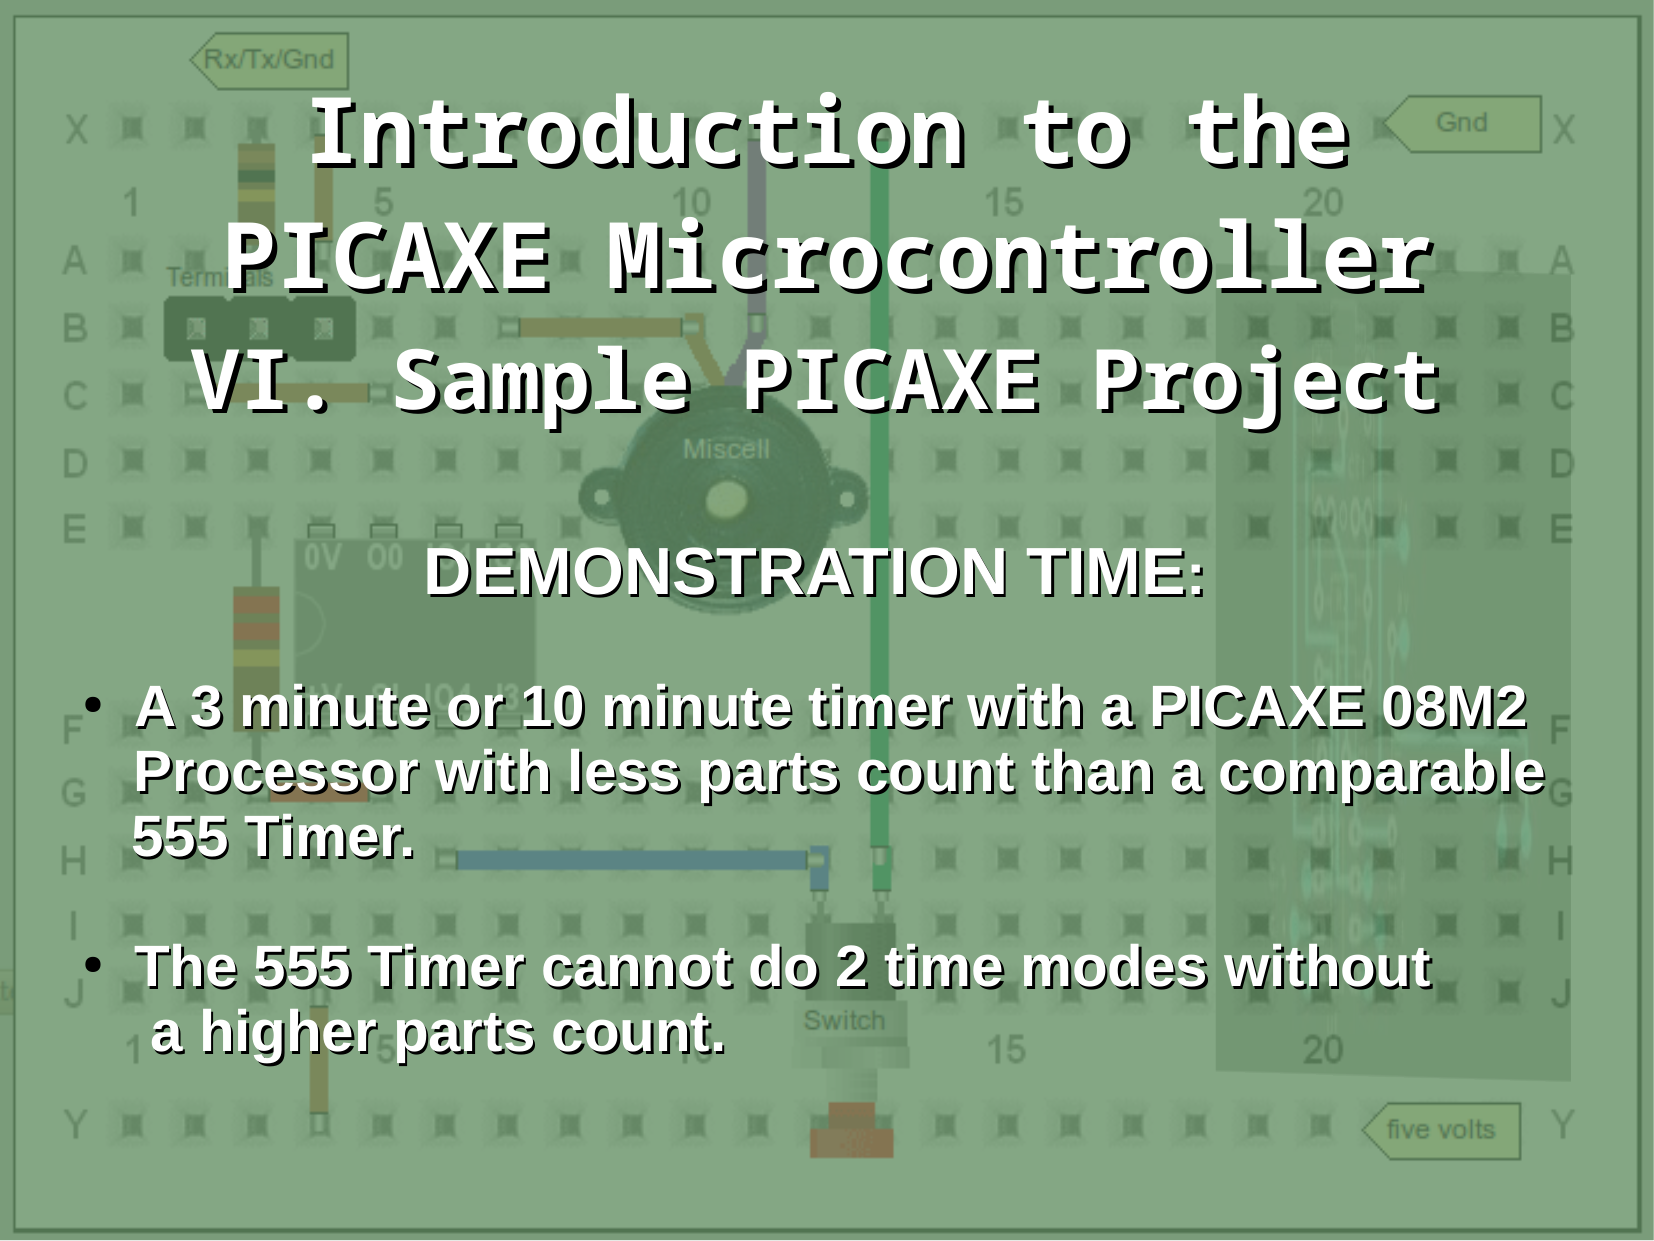

# Introduction to the PICAXE Microcontroller
VI. Sample PICAXE Project
DEMONSTRATION TIME:
 A 3 minute or 10 minute timer with a PICAXE 08M2
 Processor with less parts count than a comparable
 555 Timer.
 The 555 Timer cannot do 2 time modes without
 a higher parts count.